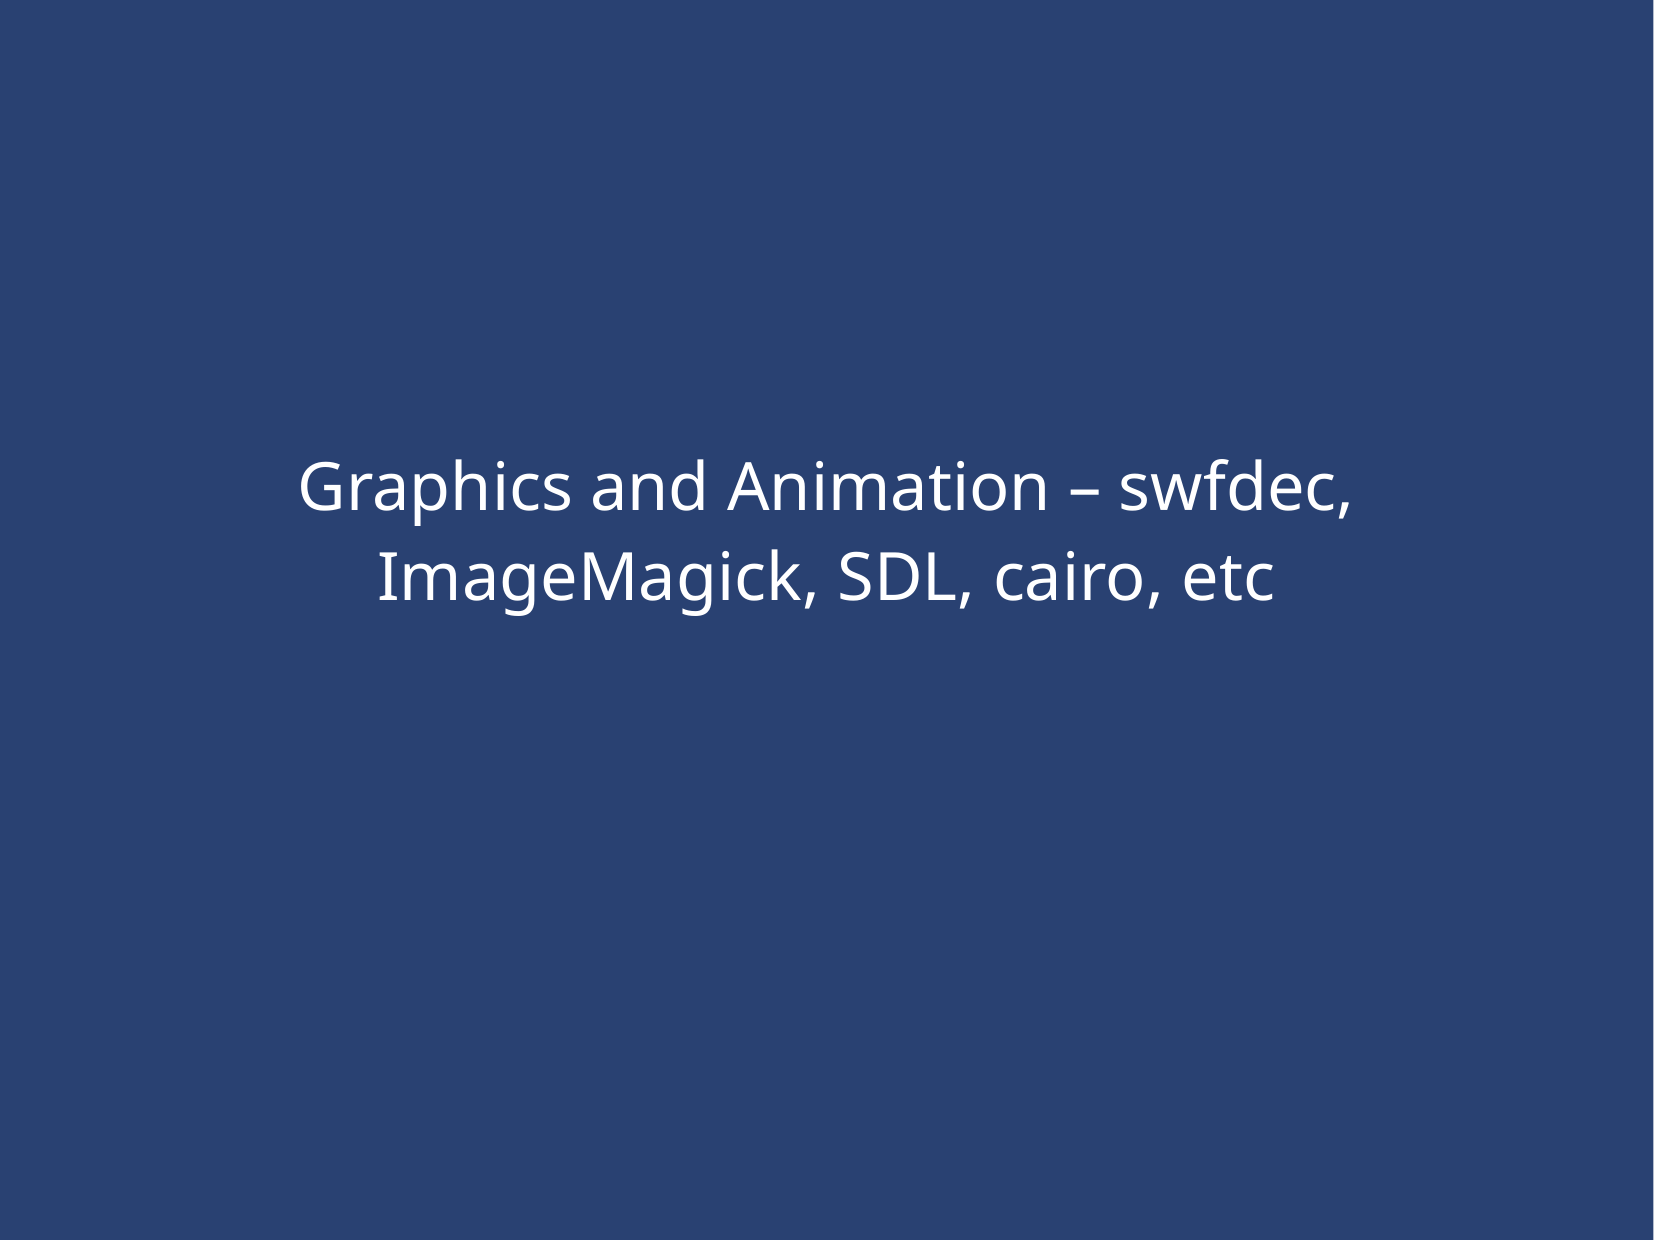

# Graphics and Animation – swfdec, ImageMagick, SDL, cairo, etc